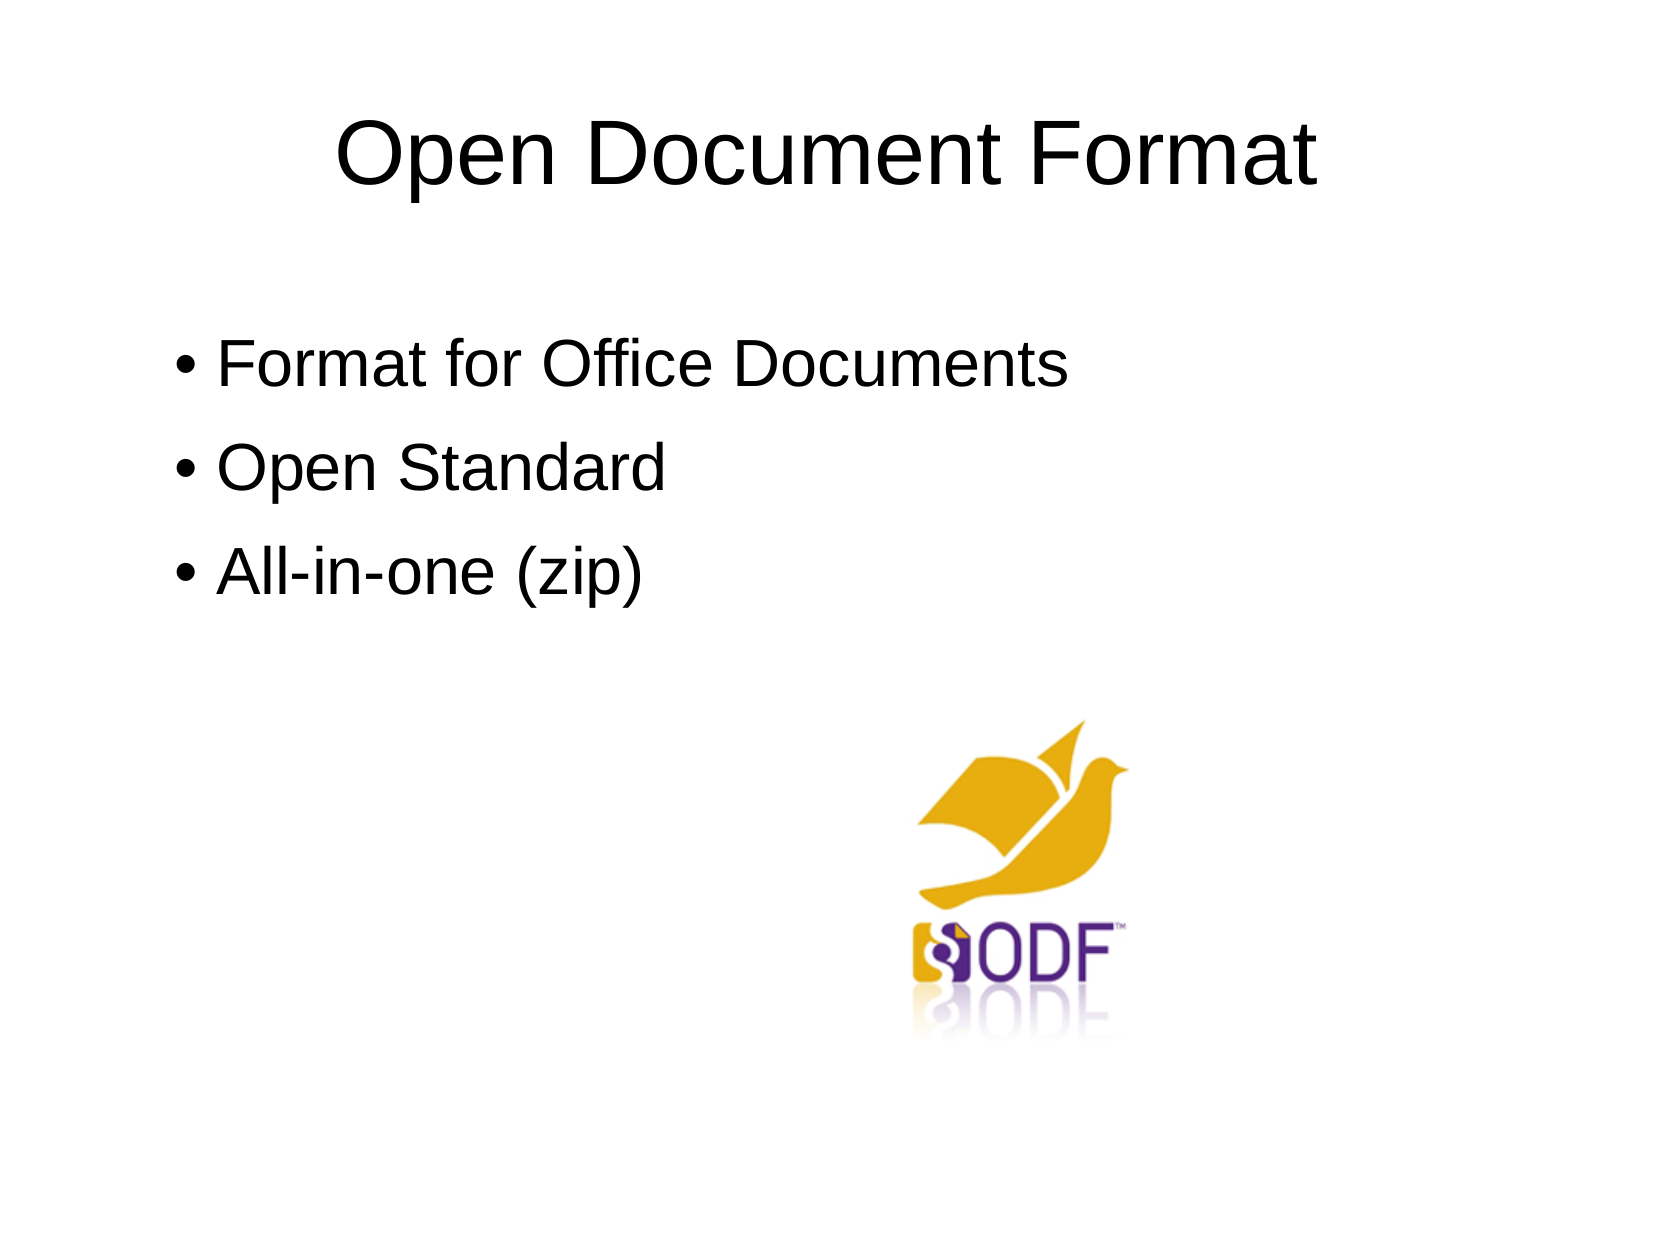

Open Document Format
• Format for Office Documents
• Open Standard
• All-in-one (zip)